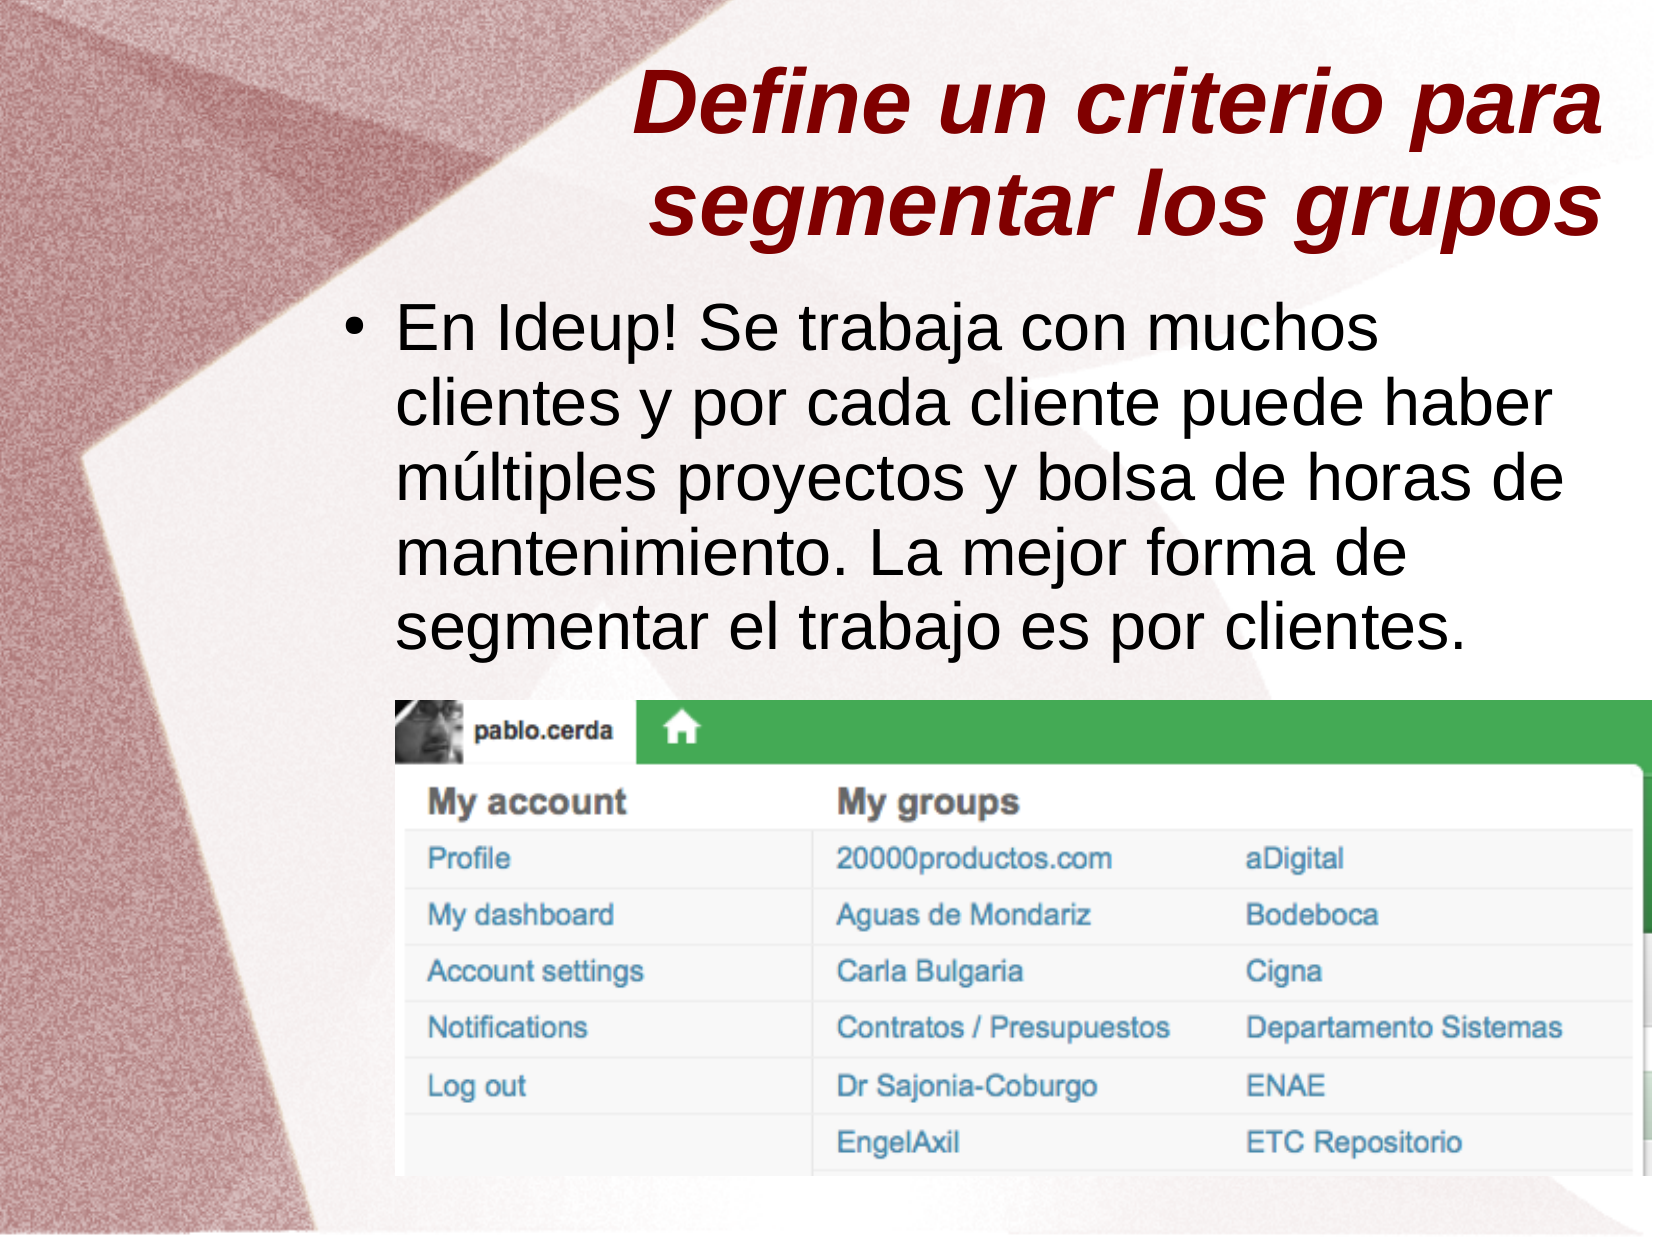

# Define un criterio para segmentar los grupos
En Ideup! Se trabaja con muchos clientes y por cada cliente puede haber múltiples proyectos y bolsa de horas de mantenimiento. La mejor forma de segmentar el trabajo es por clientes.